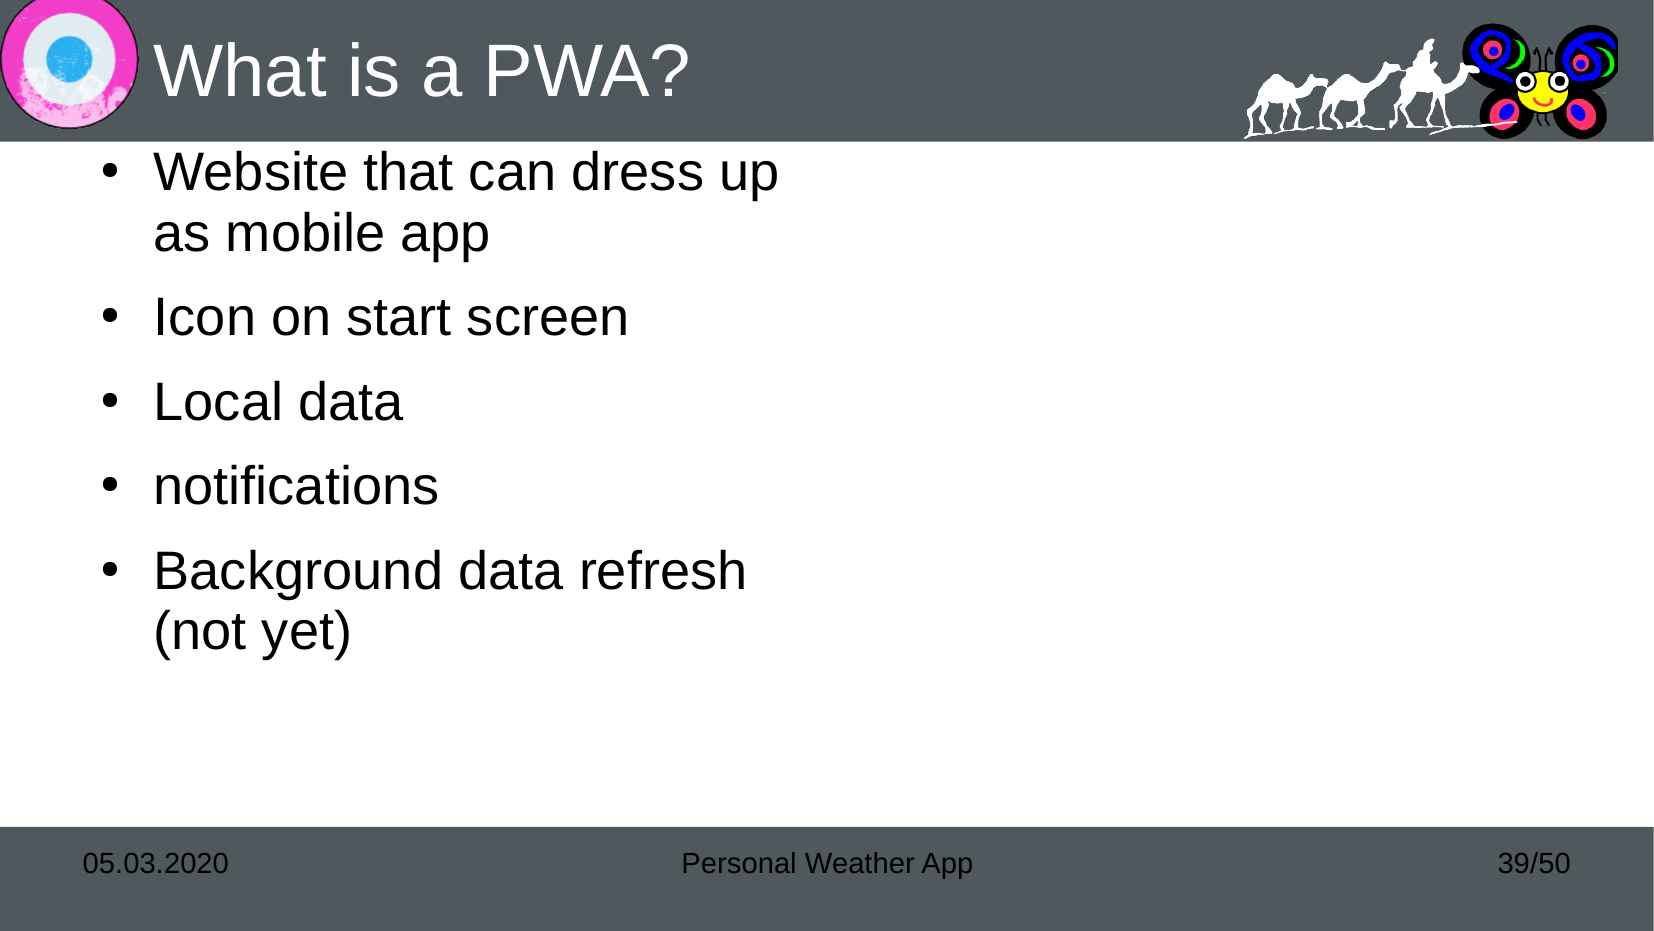

# What is a PWA?
Website that can dress up as mobile app
Icon on start screen
Local data
notifications
Background data refresh (not yet)
08. März 2019
39